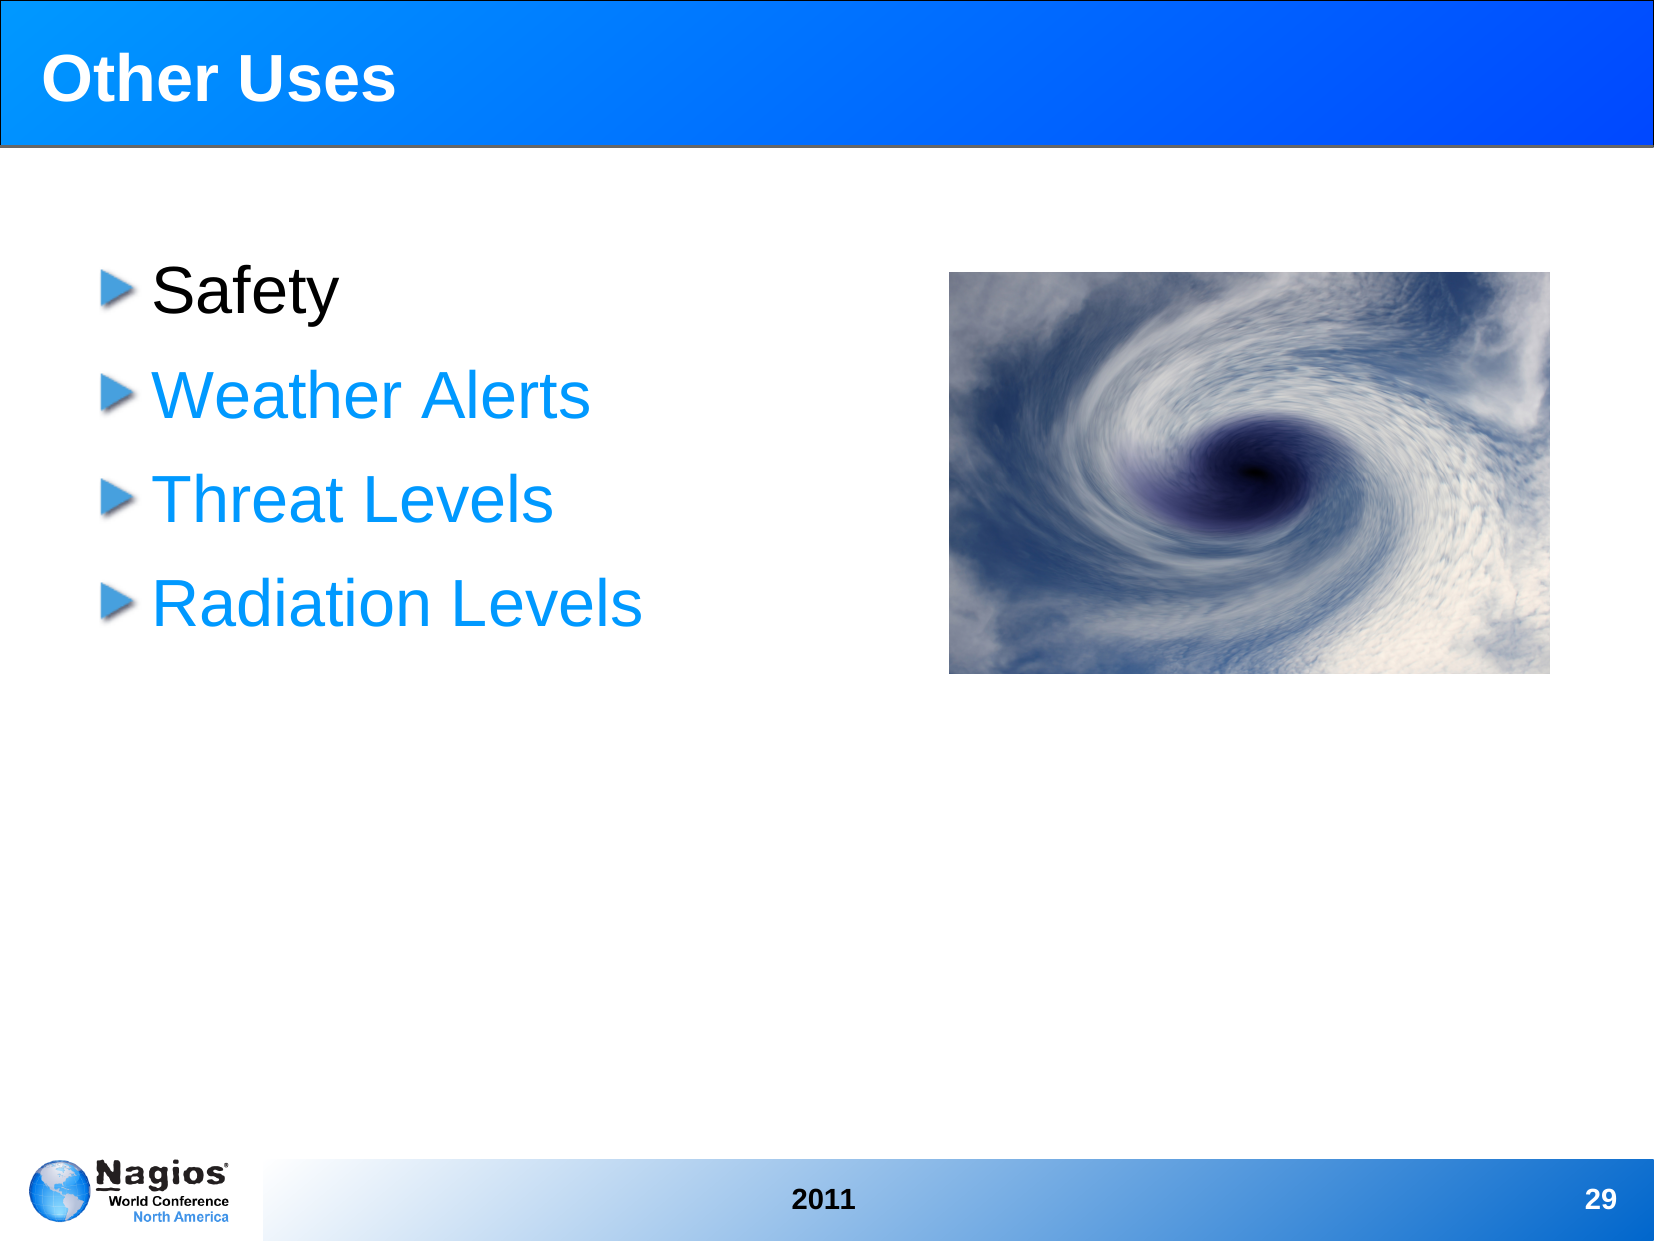

# Other Uses
Safety
Weather Alerts
Threat Levels
Radiation Levels
2011
29